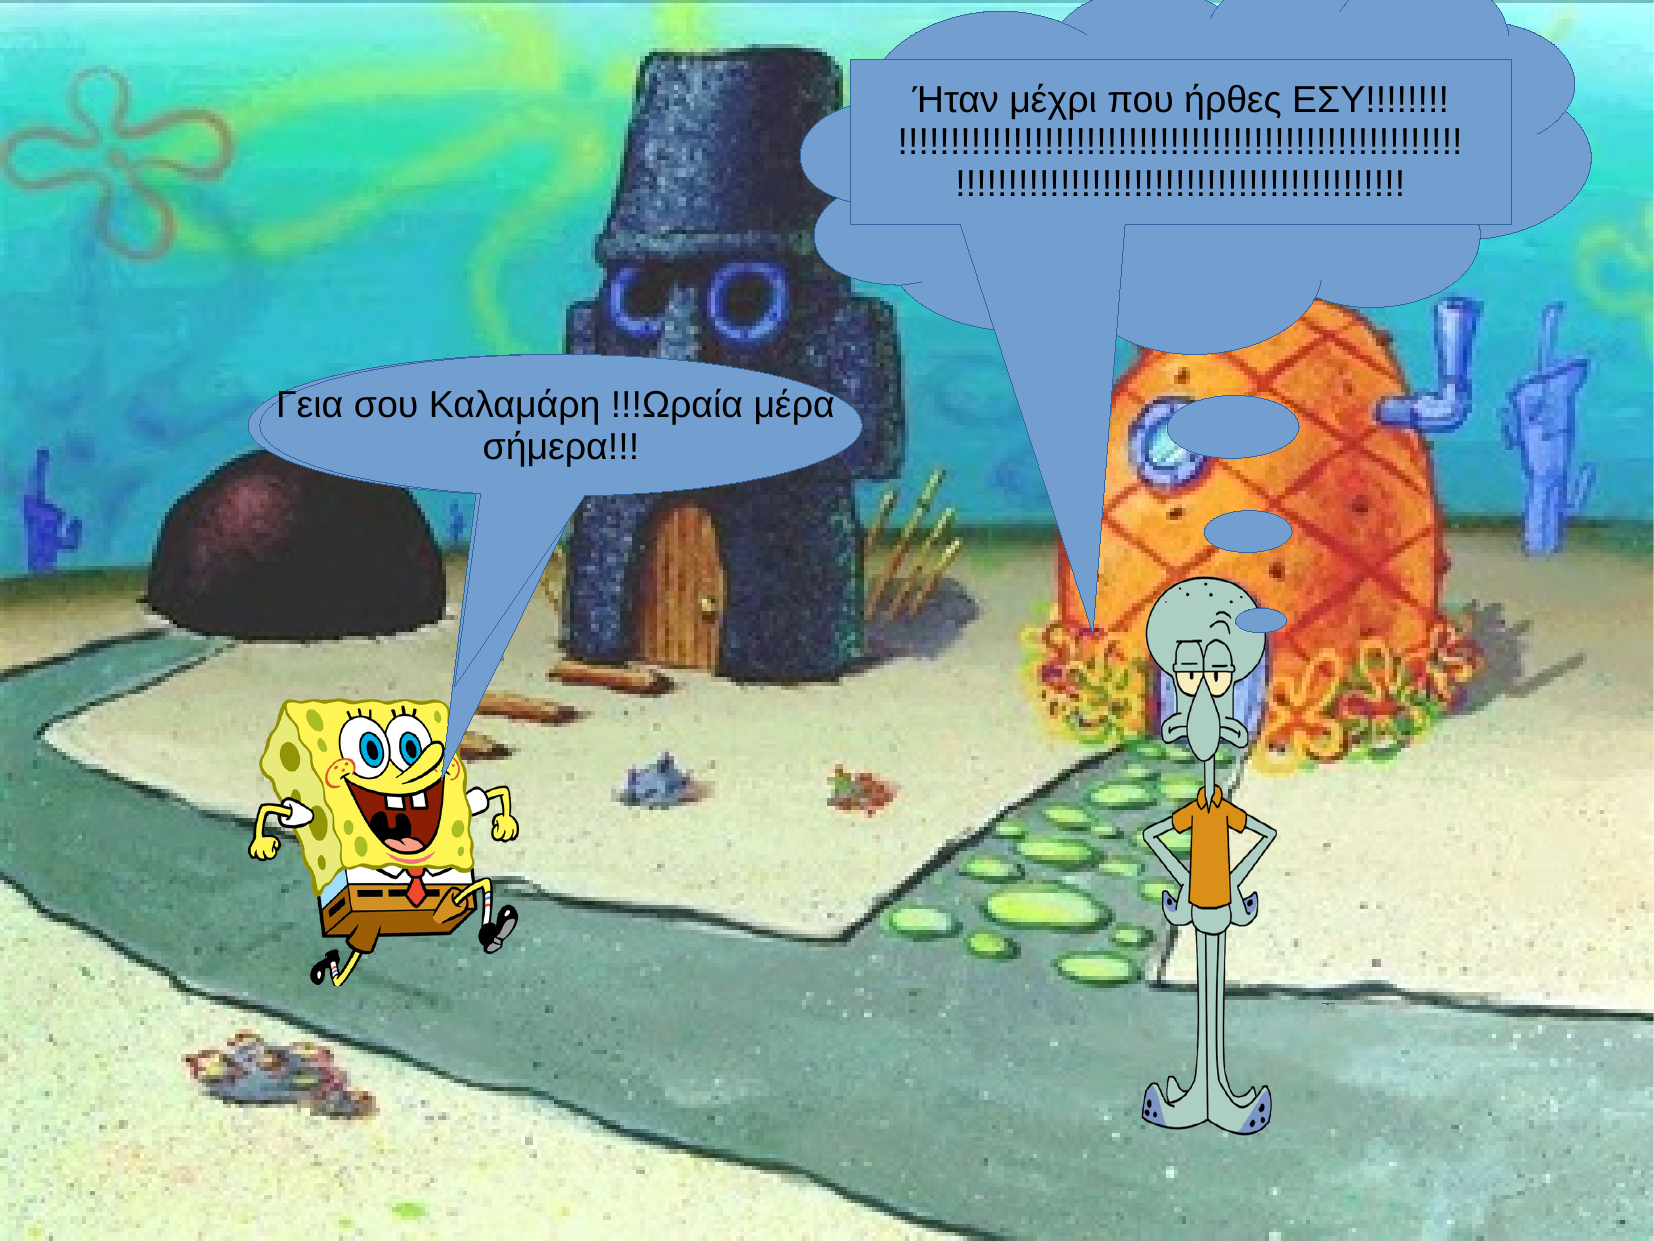

Ωχ,πάλι αυτόν τον ήχο θα έχω πάνω
από το κεφάλι μου!!!Ας παίξω λίγο
κλαρινέτο για να ηρεμήσω!!!
Ήταν μέχρι που ήρθες ΕΣΥ!!!!!!!!
!!!!!!!!!!!!!!!!!!!!!!!!!!!!!!!!!!!!!!!!!!!!!!!!!!!!!!
!!!!!!!!!!!!!!!!!!!!!!!!!!!!!!!!!!!!!!!!!!!
Ώρα να ταΐσω τον Γκάρι
!!!
Γεια σου Καλαμάρη !!!Ωραία μέρα
σήμερα!!!